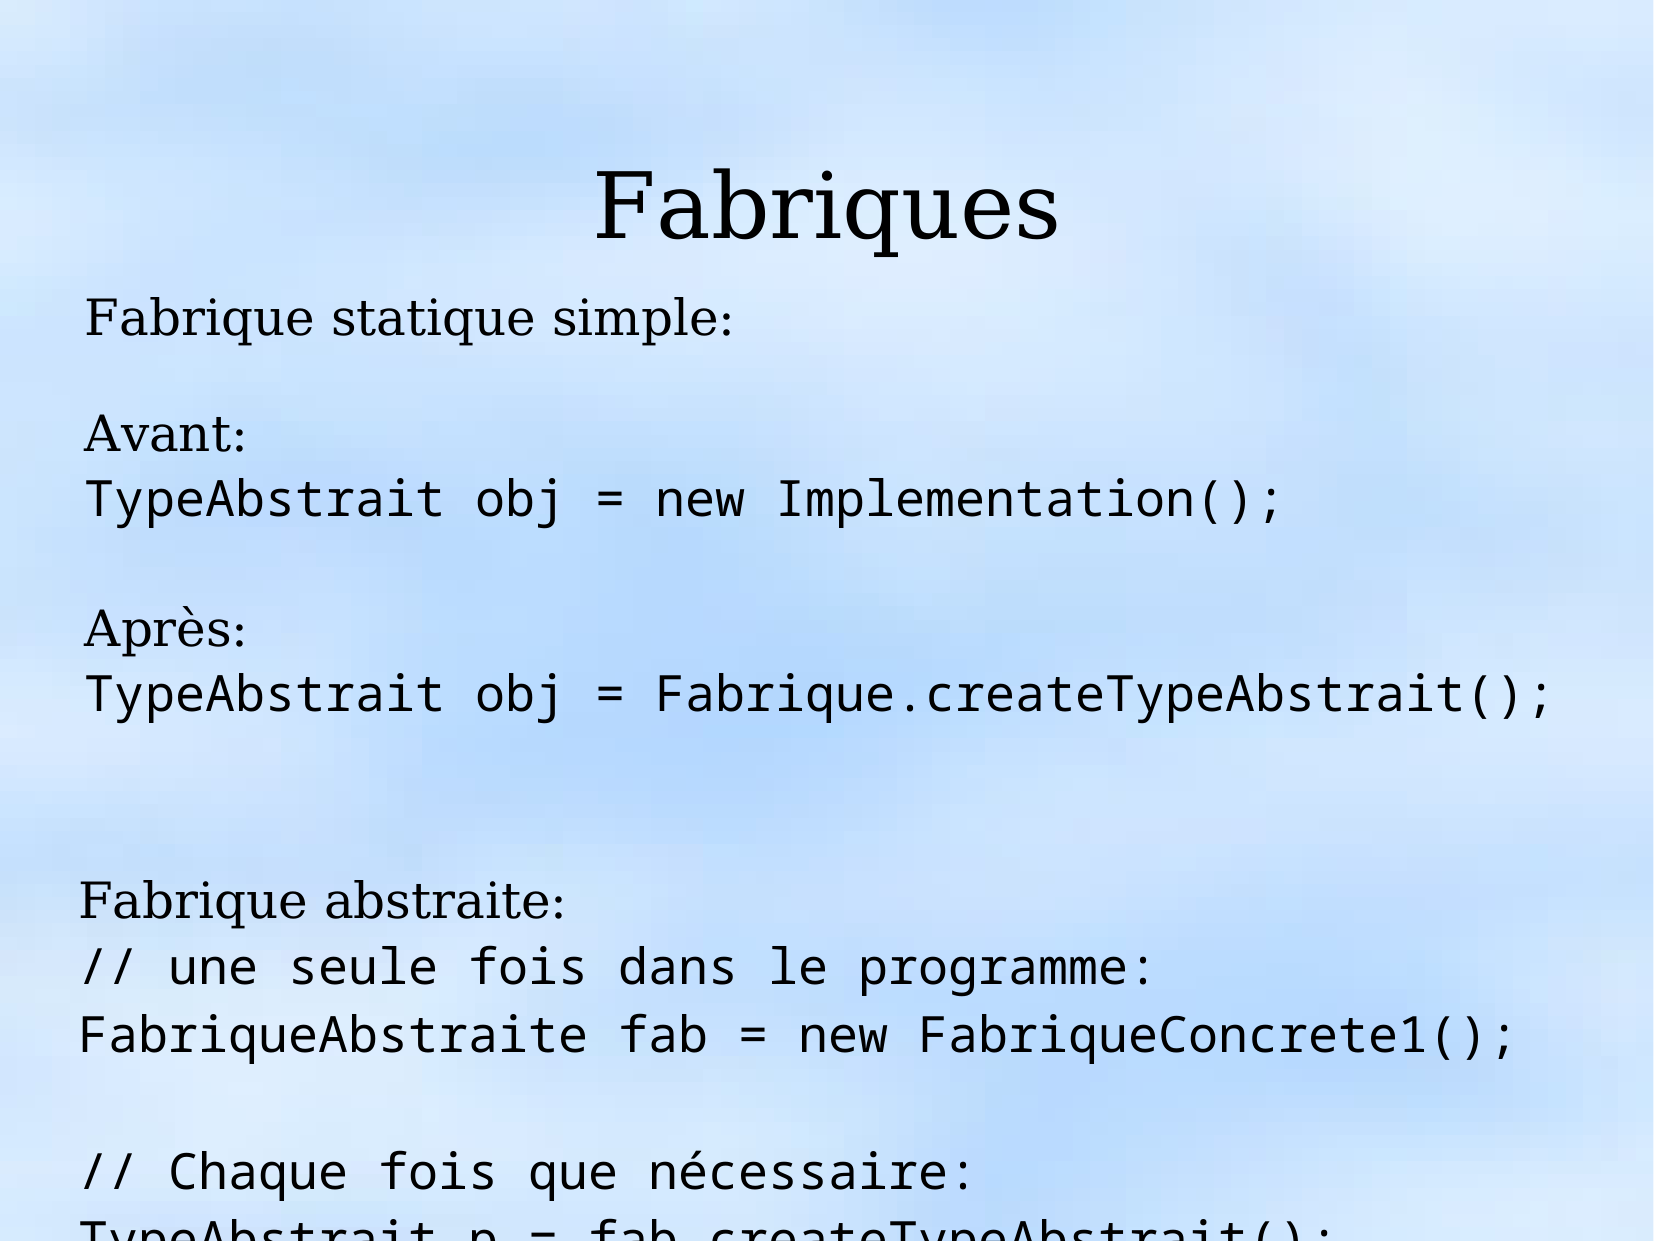

# Fabriques
Fabrique statique simple:
Avant:
TypeAbstrait obj = new Implementation();
Après:
TypeAbstrait obj = Fabrique.createTypeAbstrait();
Fabrique abstraite:
// une seule fois dans le programme:
FabriqueAbstraite fab = new FabriqueConcrete1();
// Chaque fois que nécessaire:
TypeAbstrait p = fab.createTypeAbstrait();